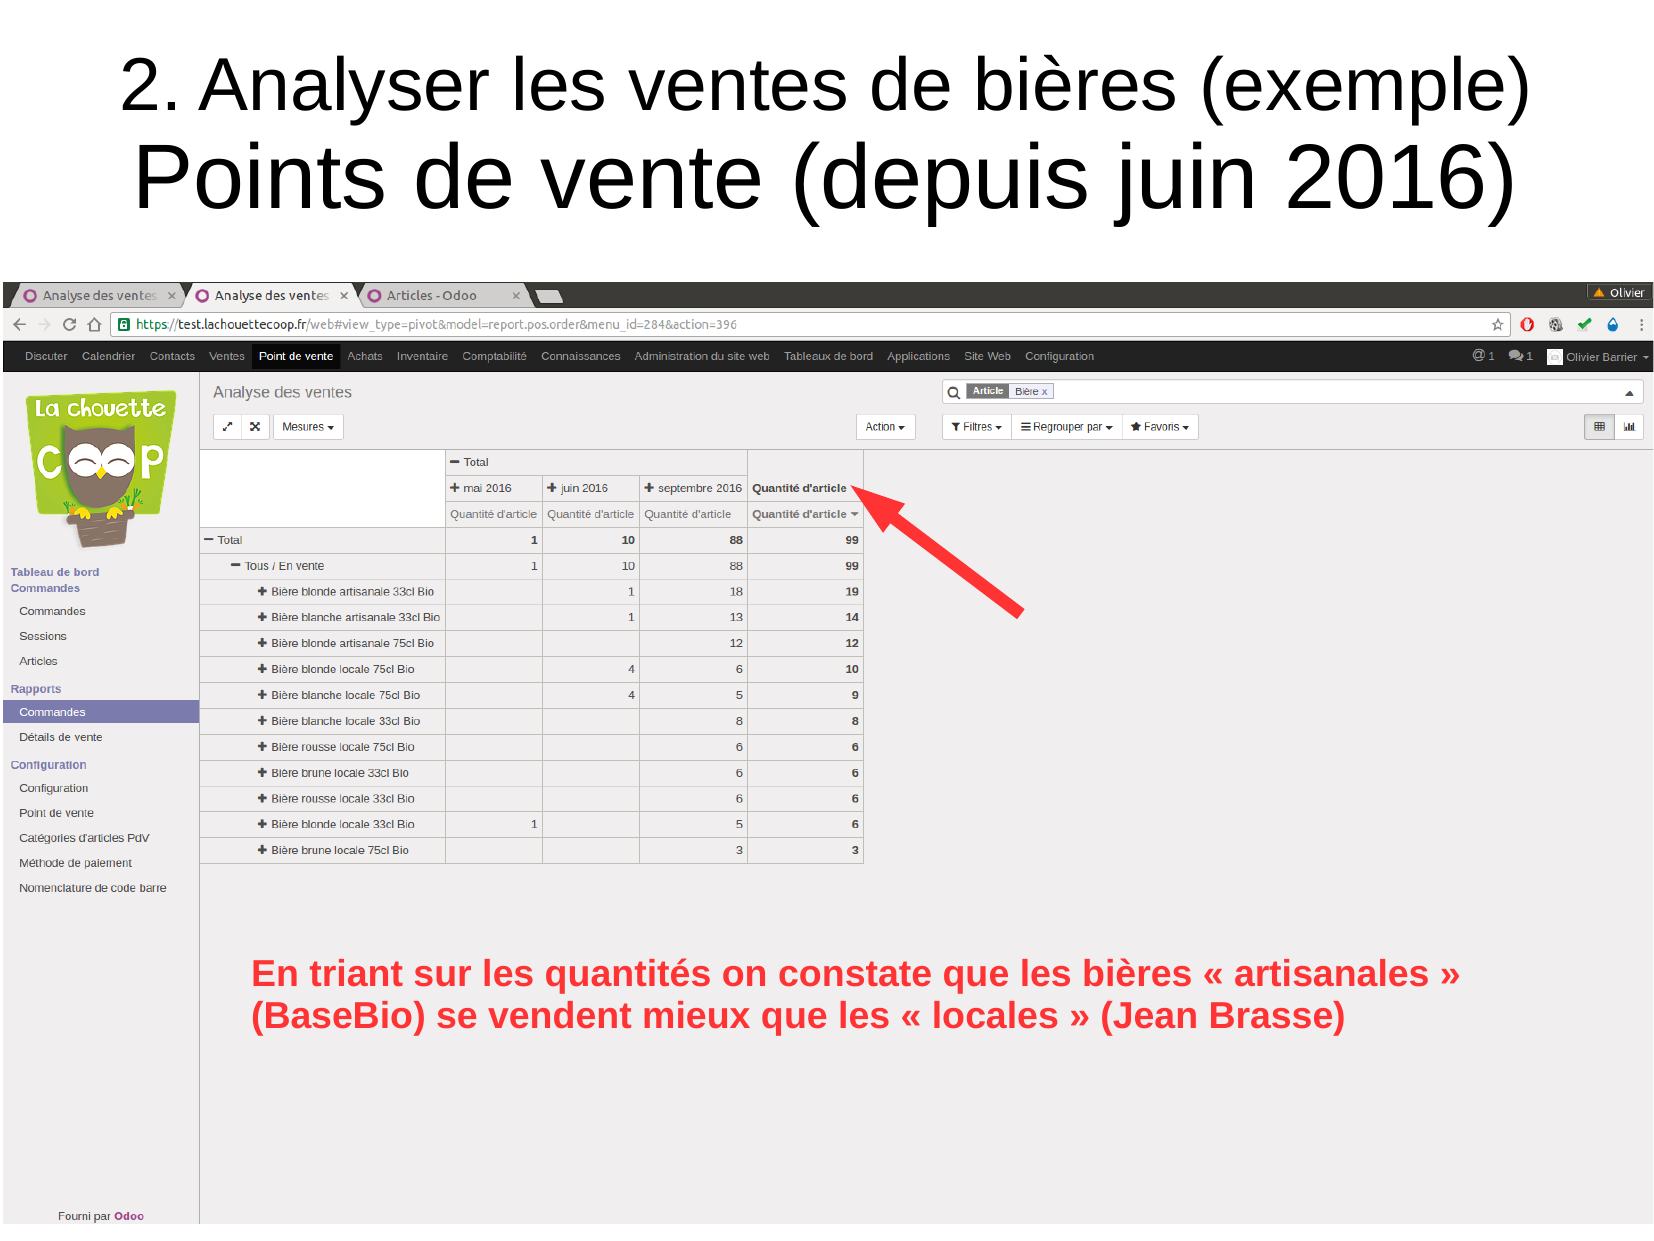

# 2. Analyser les ventes de bières (exemple) Points de vente (depuis juin 2016)
En triant sur les quantités on constate que les bières « artisanales » (BaseBio) se vendent mieux que les « locales » (Jean Brasse)